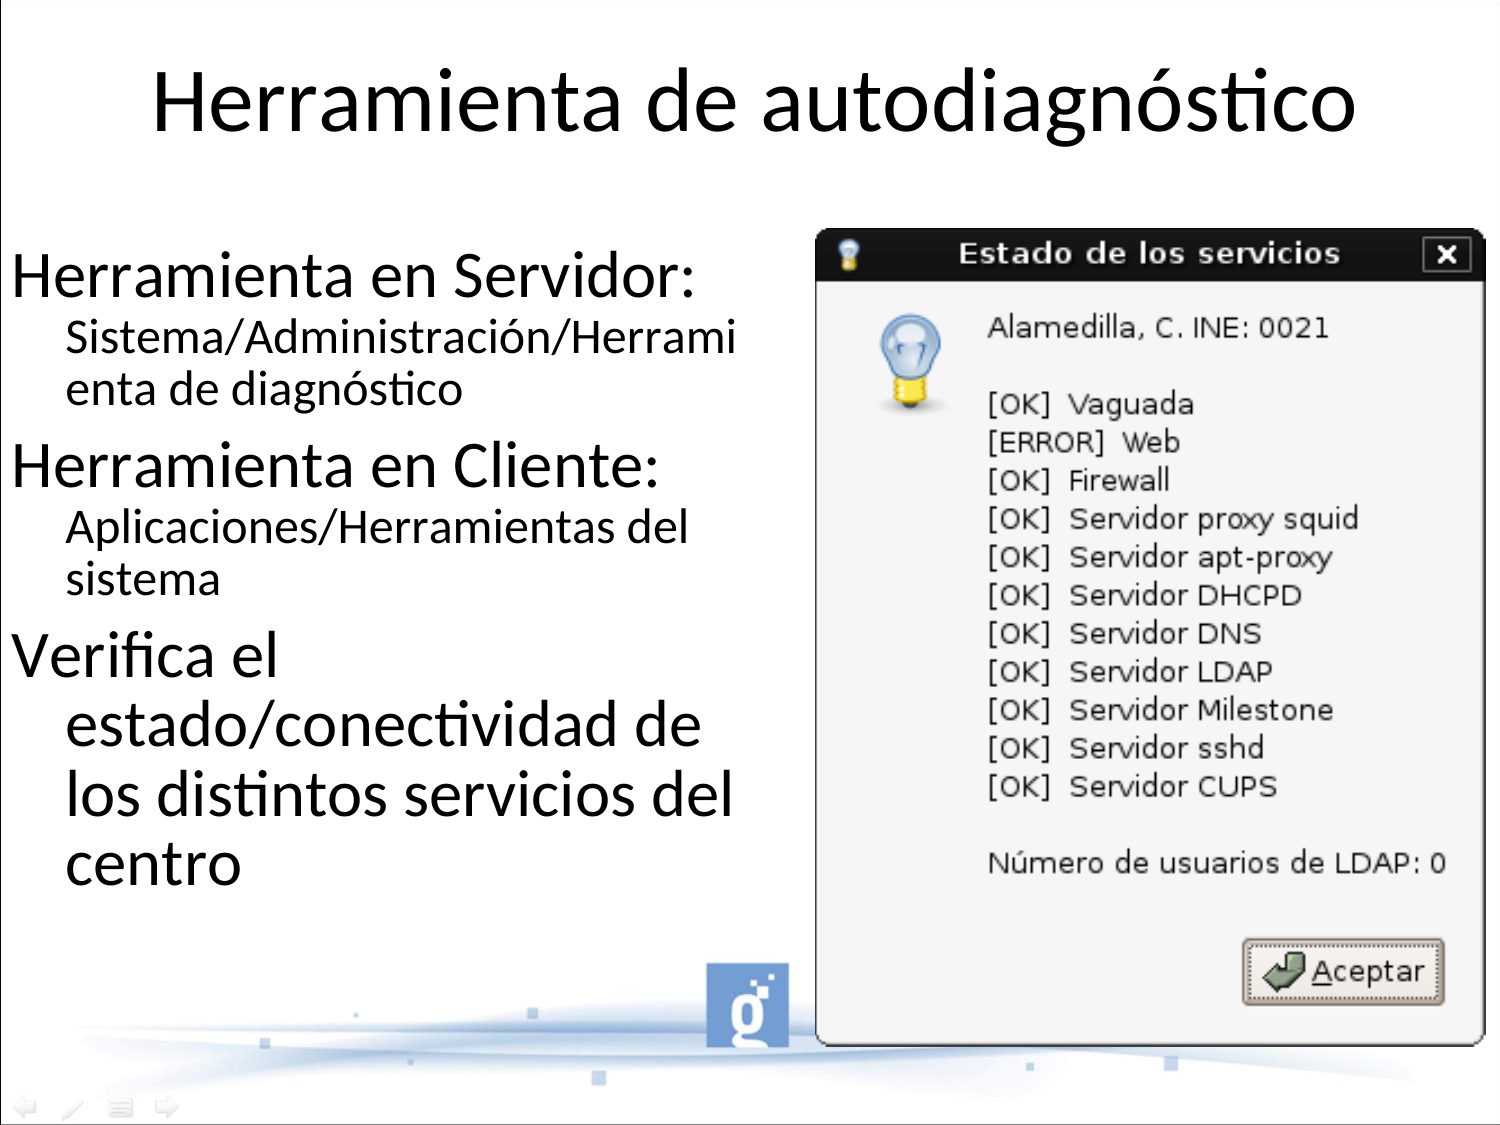

# Herramienta de autodiagnóstico
Herramienta en Servidor:
Sistema/Administración/Herramienta de diagnóstico
Herramienta en Cliente:
Aplicaciones/Herramientas del sistema
Verifica el estado/conectividad de los distintos servicios del centro